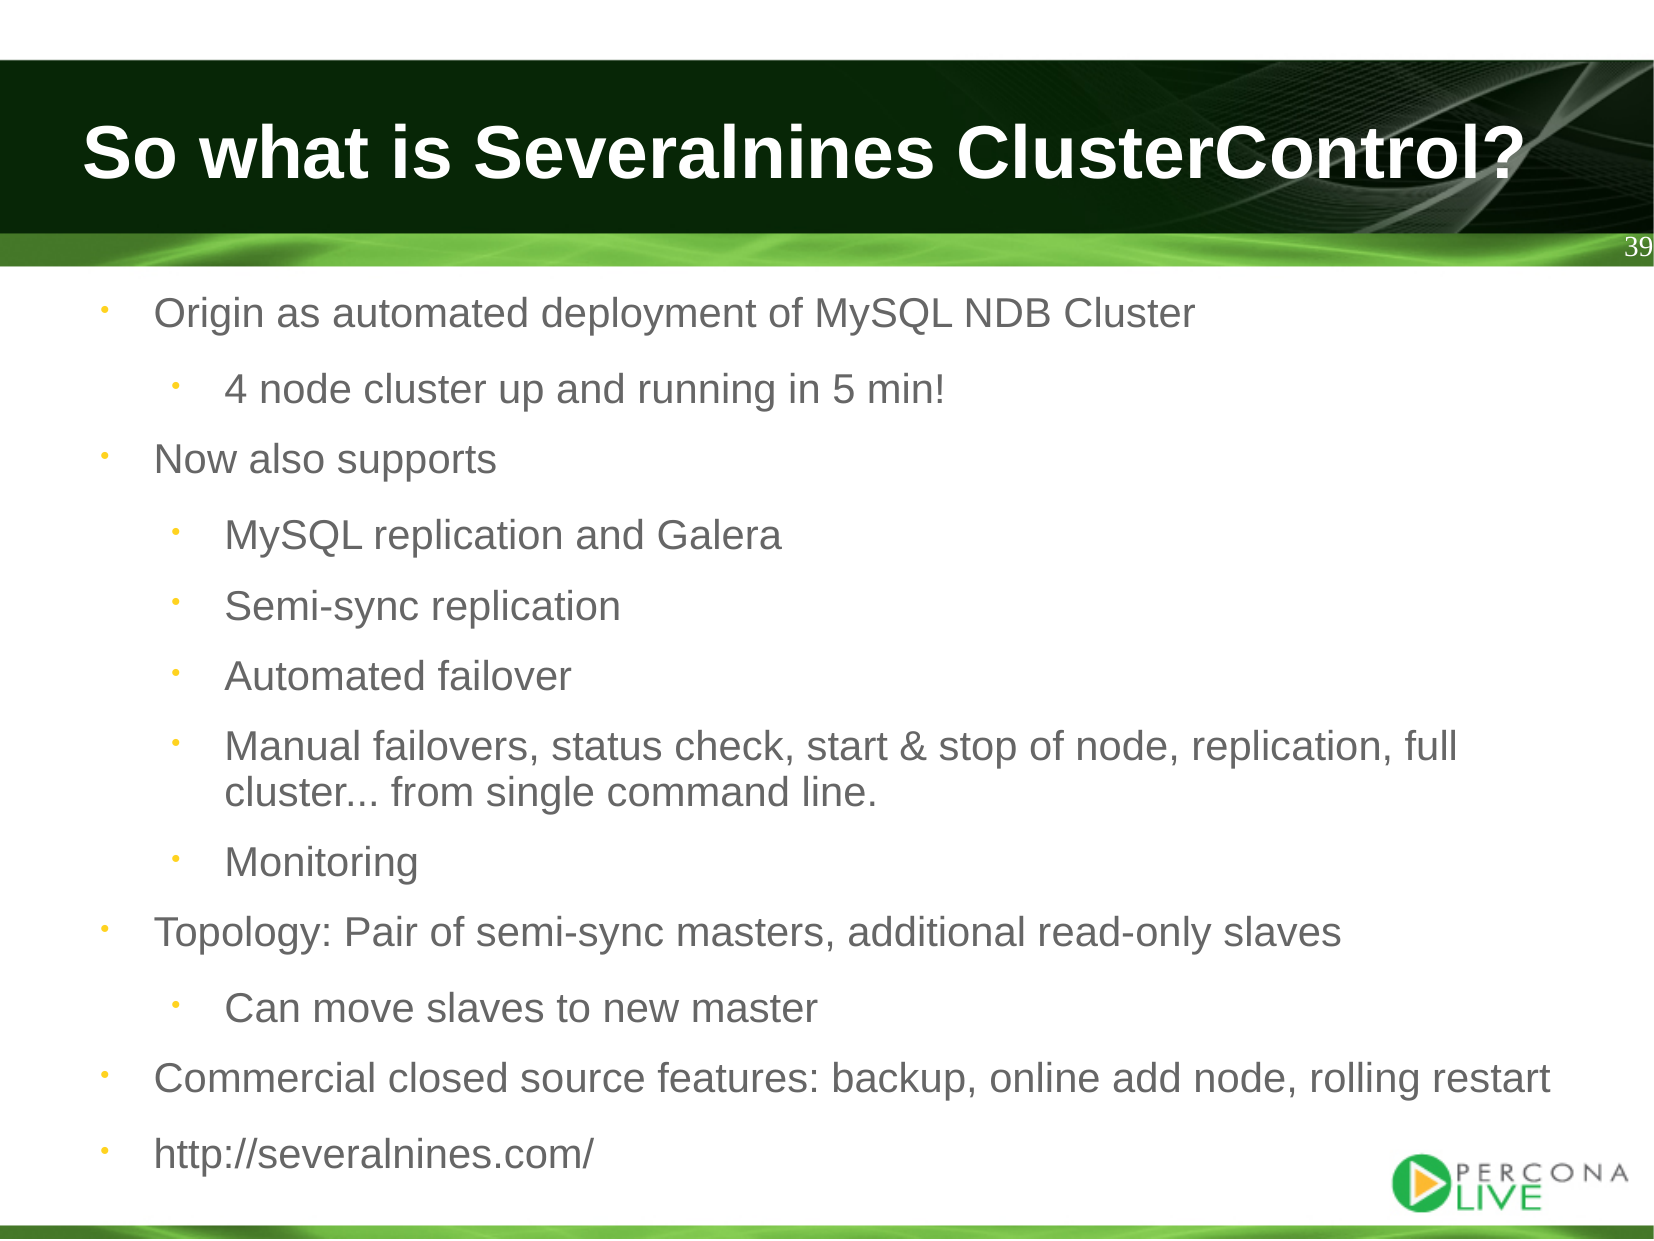

# So what is Severalnines ClusterControl?
39
Origin as automated deployment of MySQL NDB Cluster
4 node cluster up and running in 5 min!
Now also supports
MySQL replication and Galera
Semi-sync replication
Automated failover
Manual failovers, status check, start & stop of node, replication, full cluster... from single command line.
Monitoring
Topology: Pair of semi-sync masters, additional read-only slaves
Can move slaves to new master
Commercial closed source features: backup, online add node, rolling restart
http://severalnines.com/